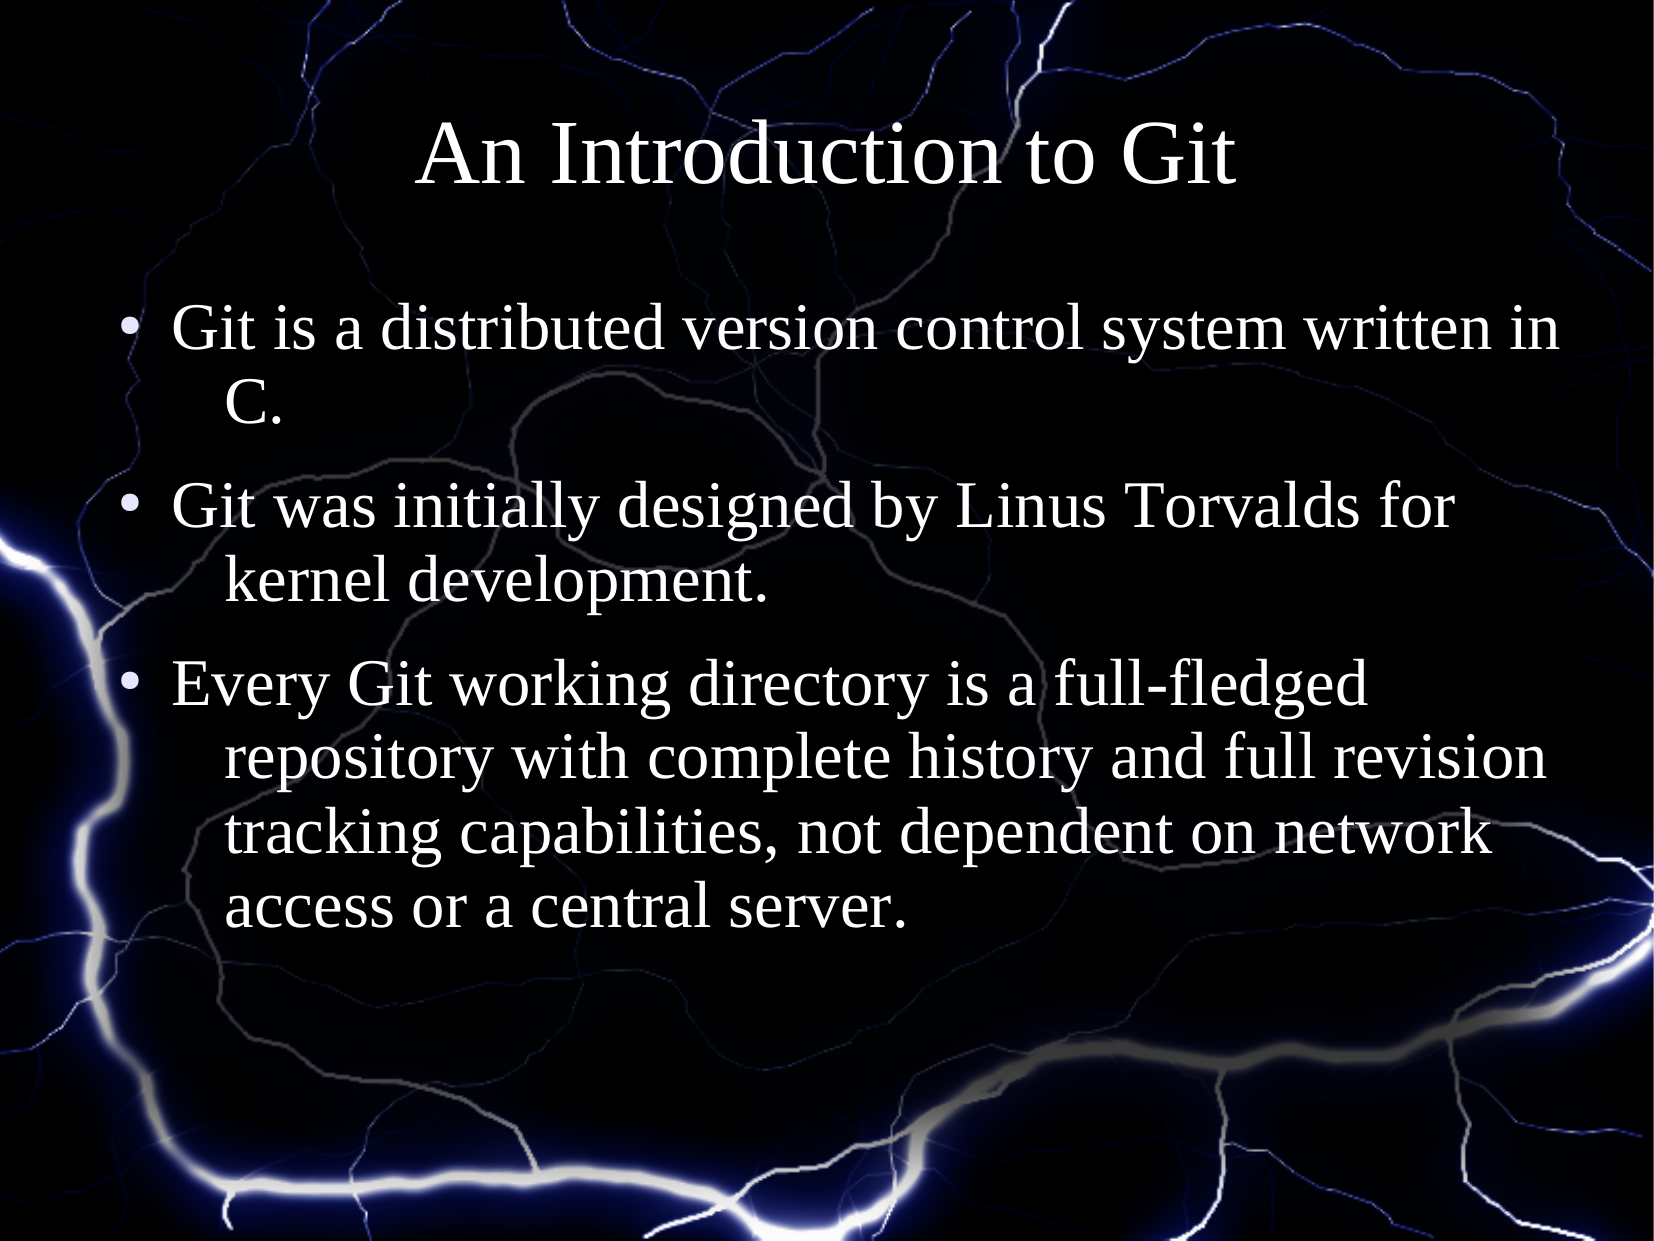

# An Introduction to Git
Git is a distributed version control system written in C.
Git was initially designed by Linus Torvalds for kernel development.
Every Git working directory is a full-fledged repository with complete history and full revision tracking capabilities, not dependent on network access or a central server.